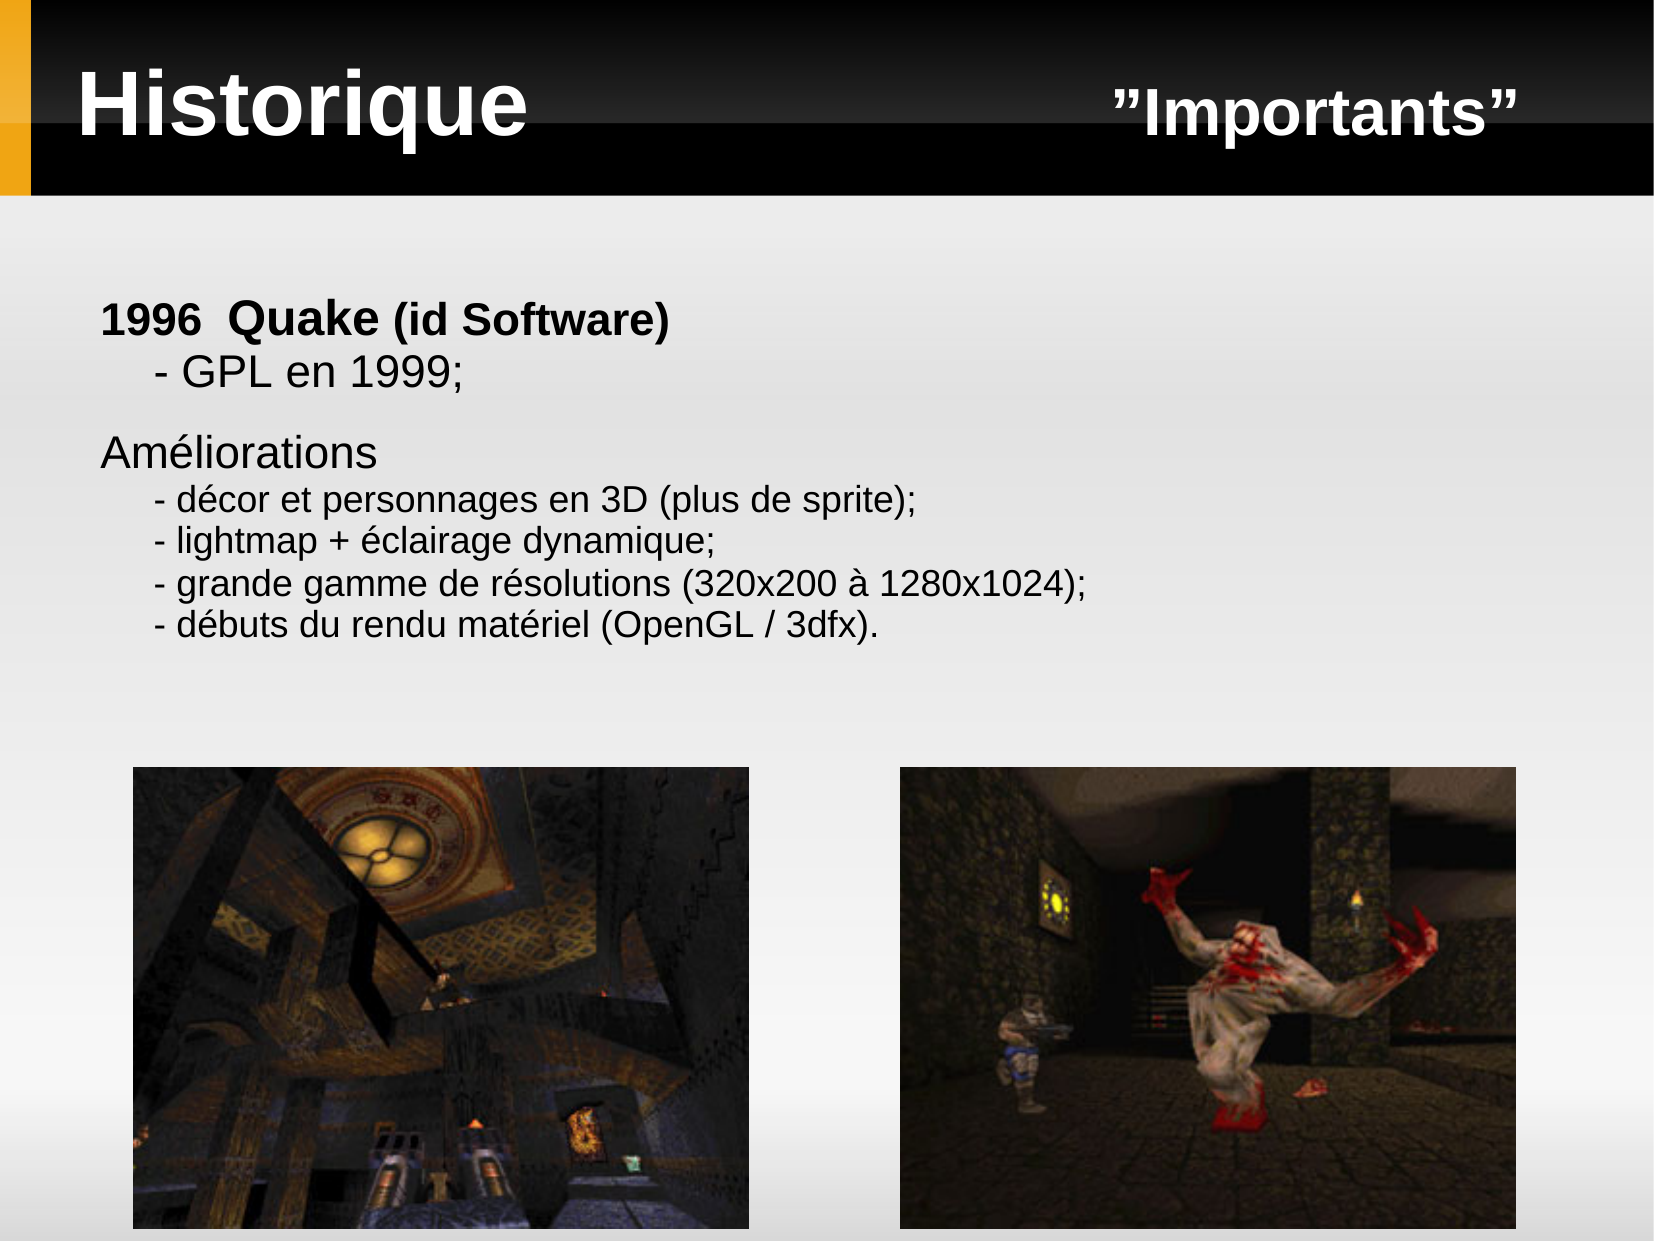

# Historique								”Importants”
1996	Quake (id Software)
- GPL en 1999;
Améliorations
- décor et personnages en 3D (plus de sprite);
- lightmap + éclairage dynamique;
- grande gamme de résolutions (320x200 à 1280x1024);
- débuts du rendu matériel (OpenGL / 3dfx).